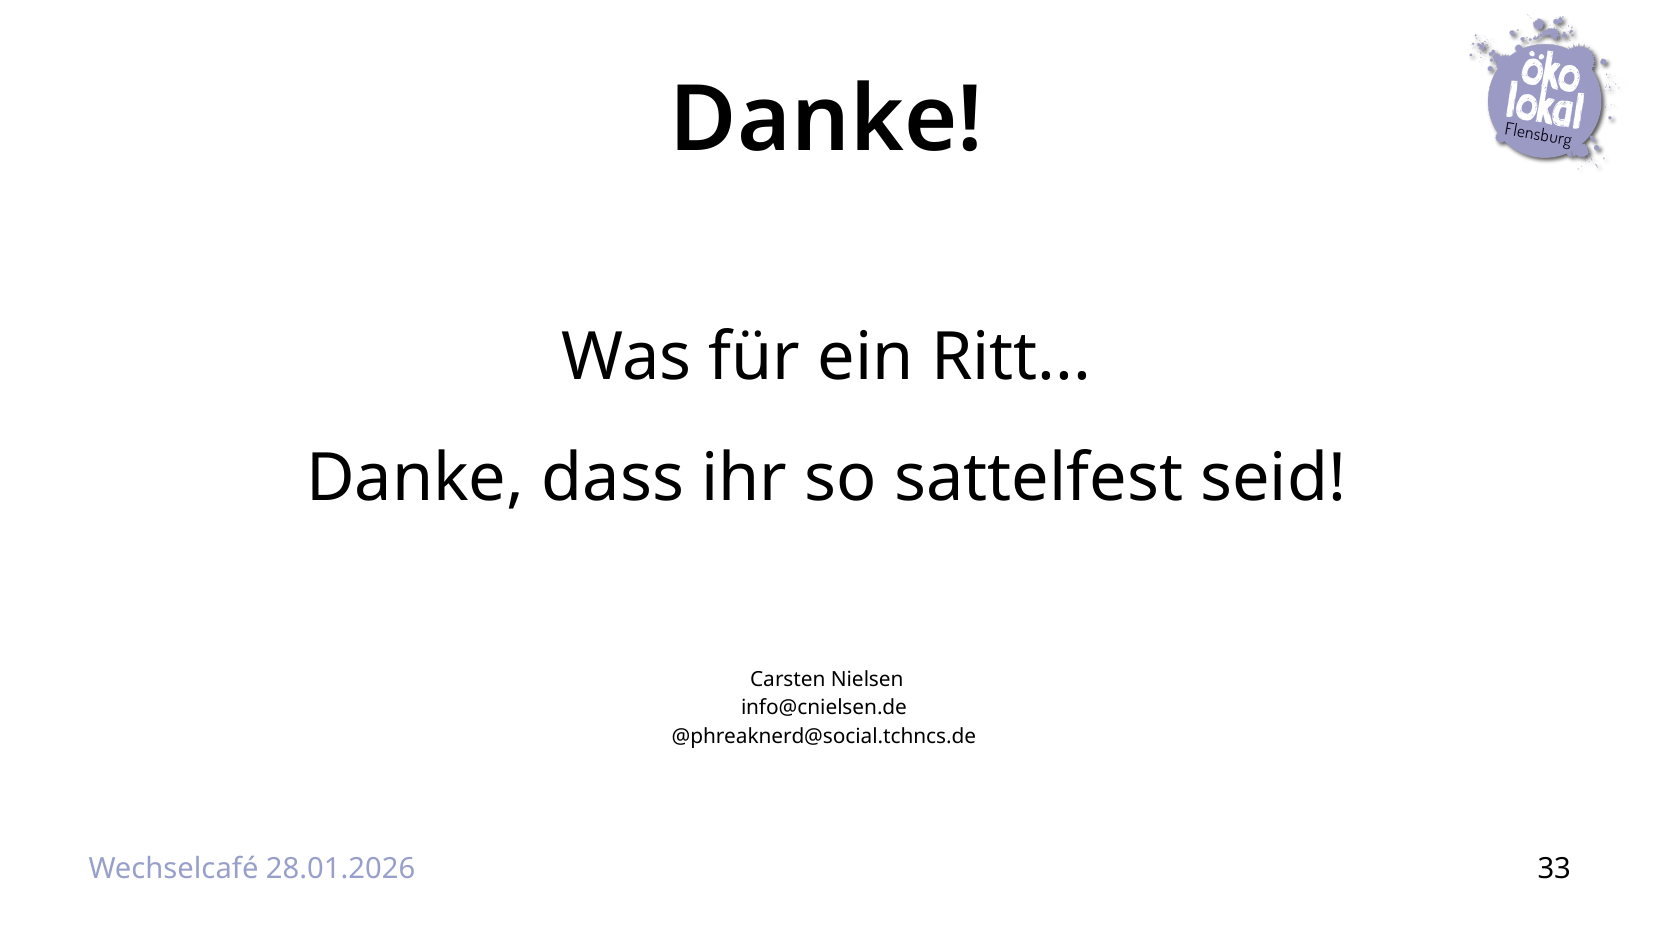

# Danke!
Was für ein Ritt...
Danke, dass ihr so sattelfest seid!
Carsten Nielsen
info@cnielsen.de
@phreaknerd@social.tchncs.de